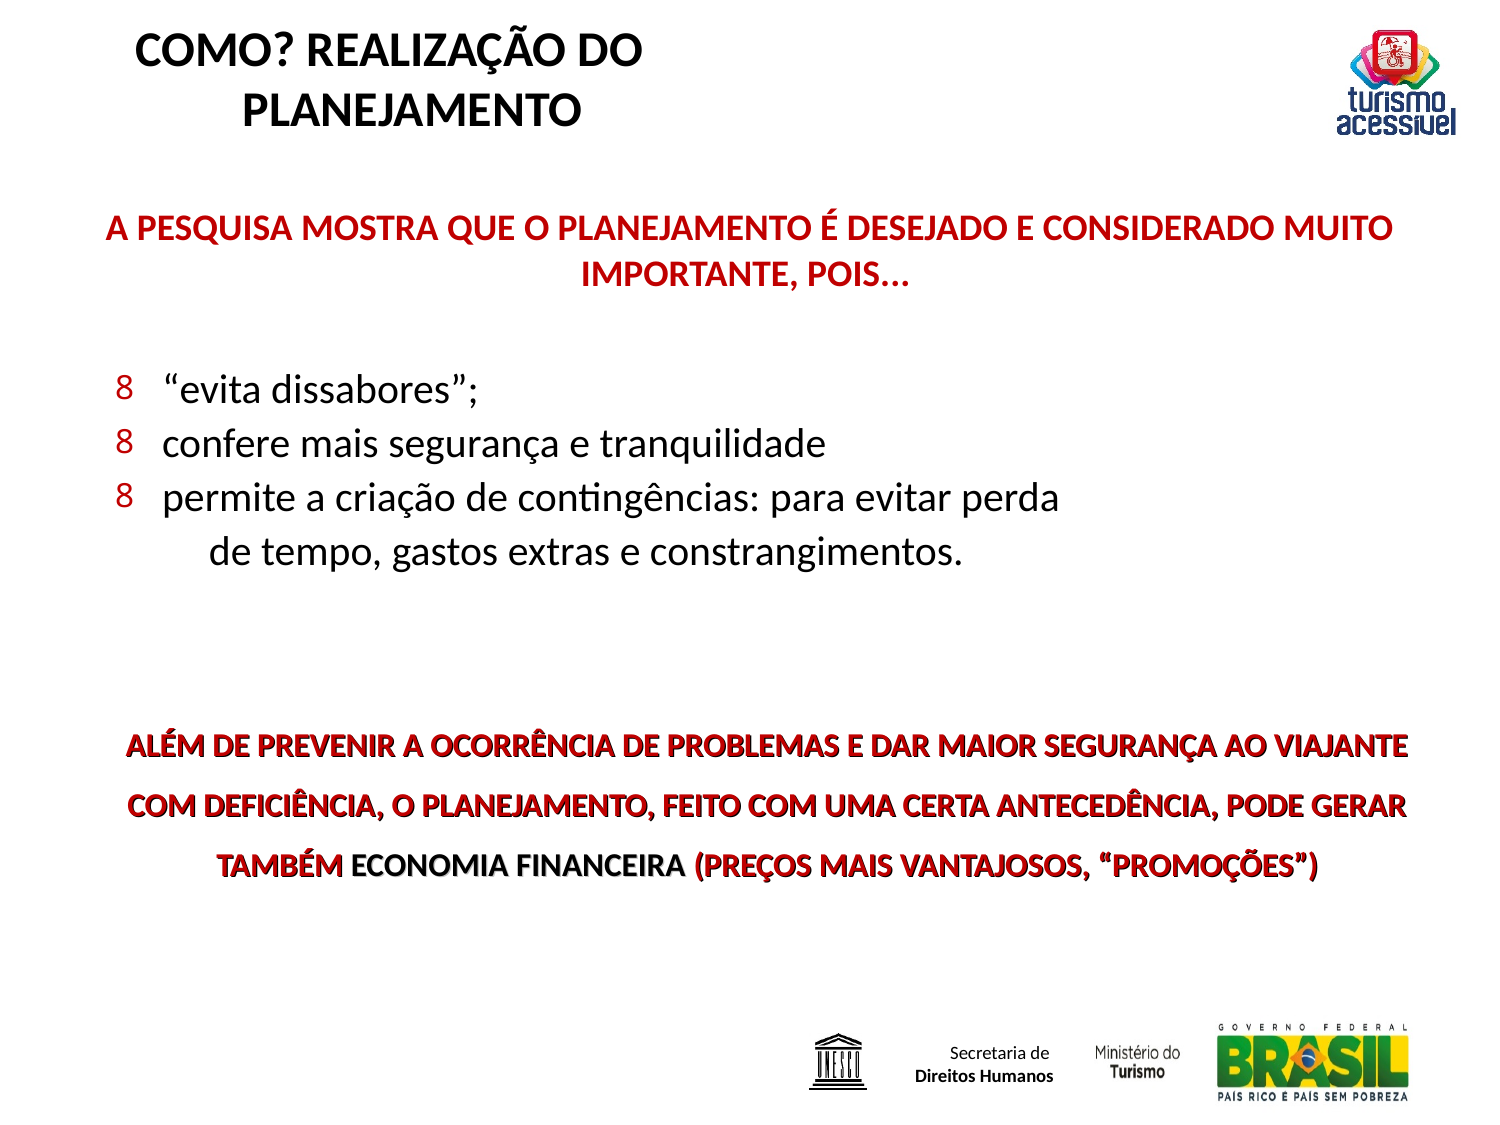

# COMO? Realização do planejamento
A pesquisa mostra que o planejamento é desejado e considerado muito importante, pois...
“evita dissabores”;
confere mais segurança e tranquilidade
permite a criação de contingências: para evitar perda de tempo, gastos extras e constrangimentos.
Além de prevenir a ocorrência de problemas e dar maior segurança ao viajante com deficiência, o planejamento, feito com uma certa antecedência, pode gerar também economia financeira (preços mais vantajosos, “promoções”)